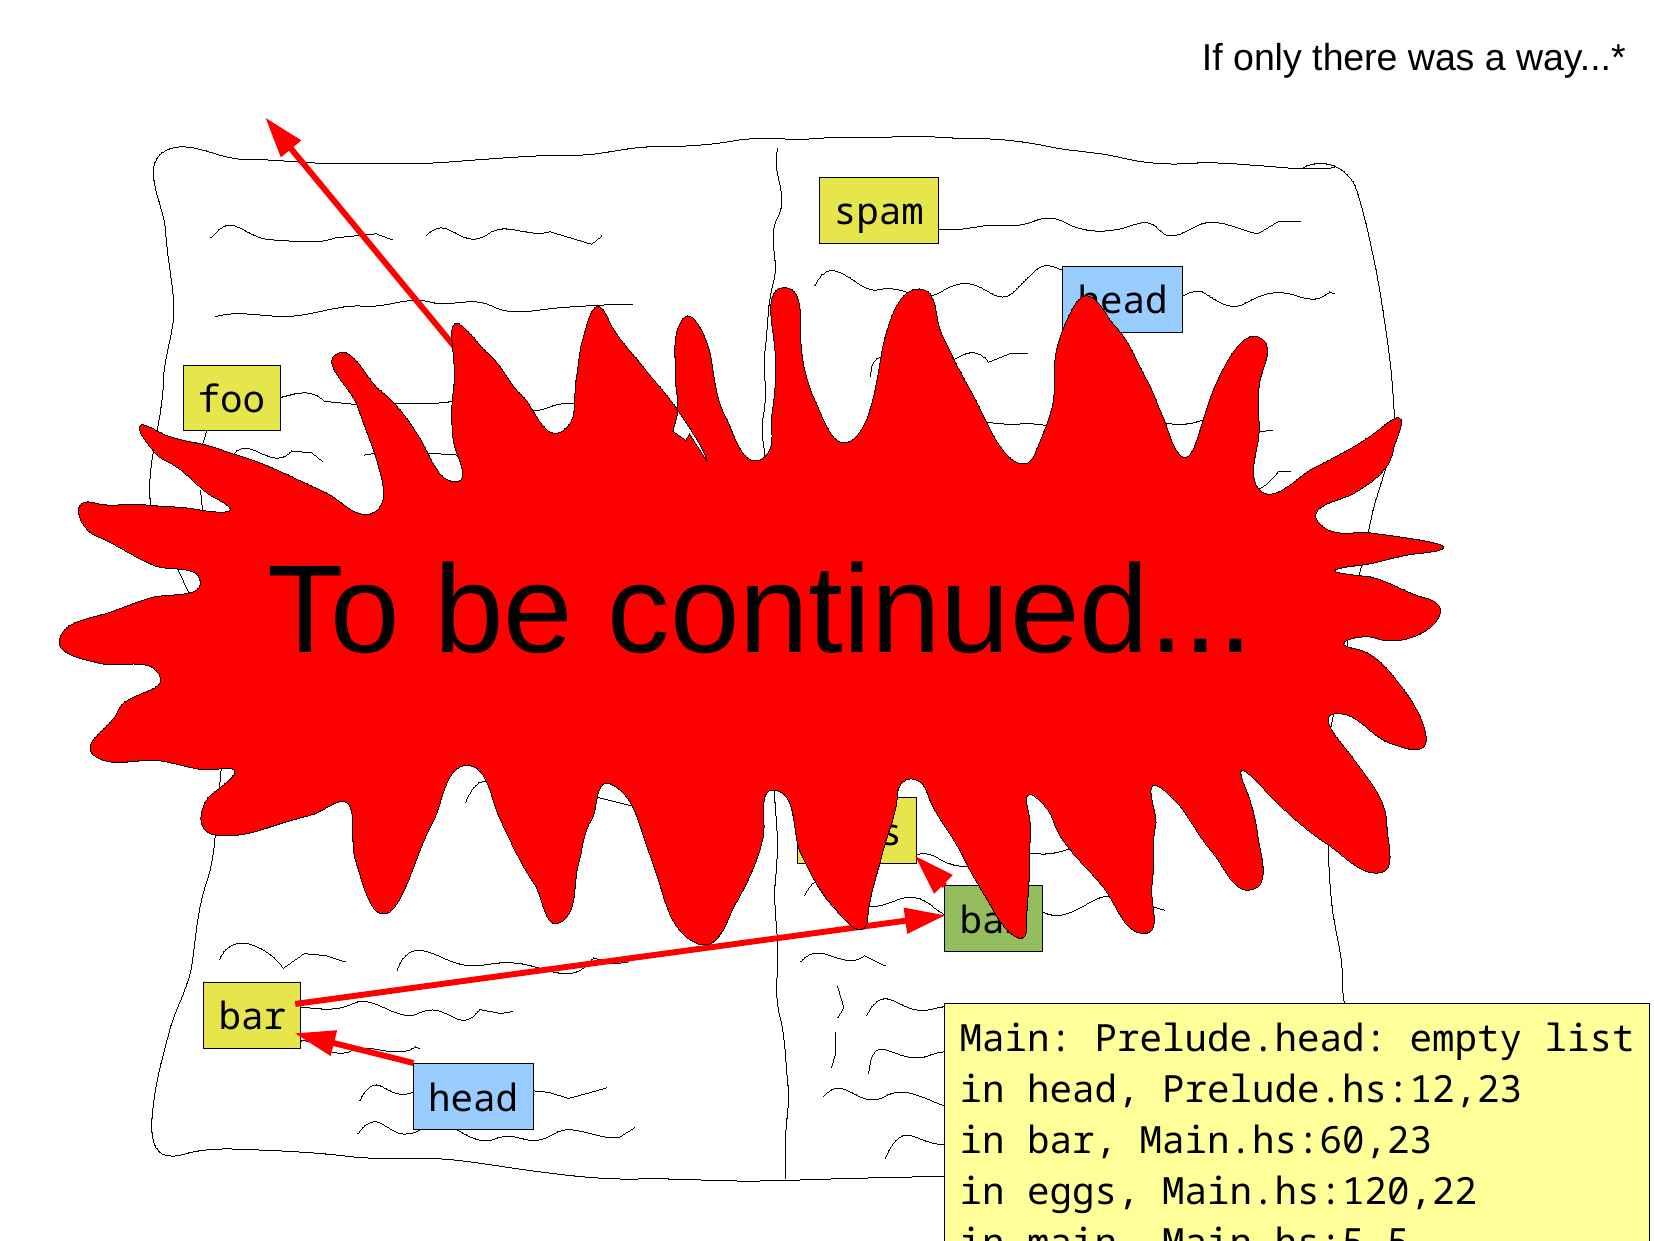

If only there was a way...*
spam
head
foo
bar
To be continued...
head
bar
head
eggs
bar
bar
Main: Prelude.head: empty list
in head, Prelude.hs:12,23
in bar, Main.hs:60,23
in eggs, Main.hs:120,22
in main, Main.hs:5,5
head